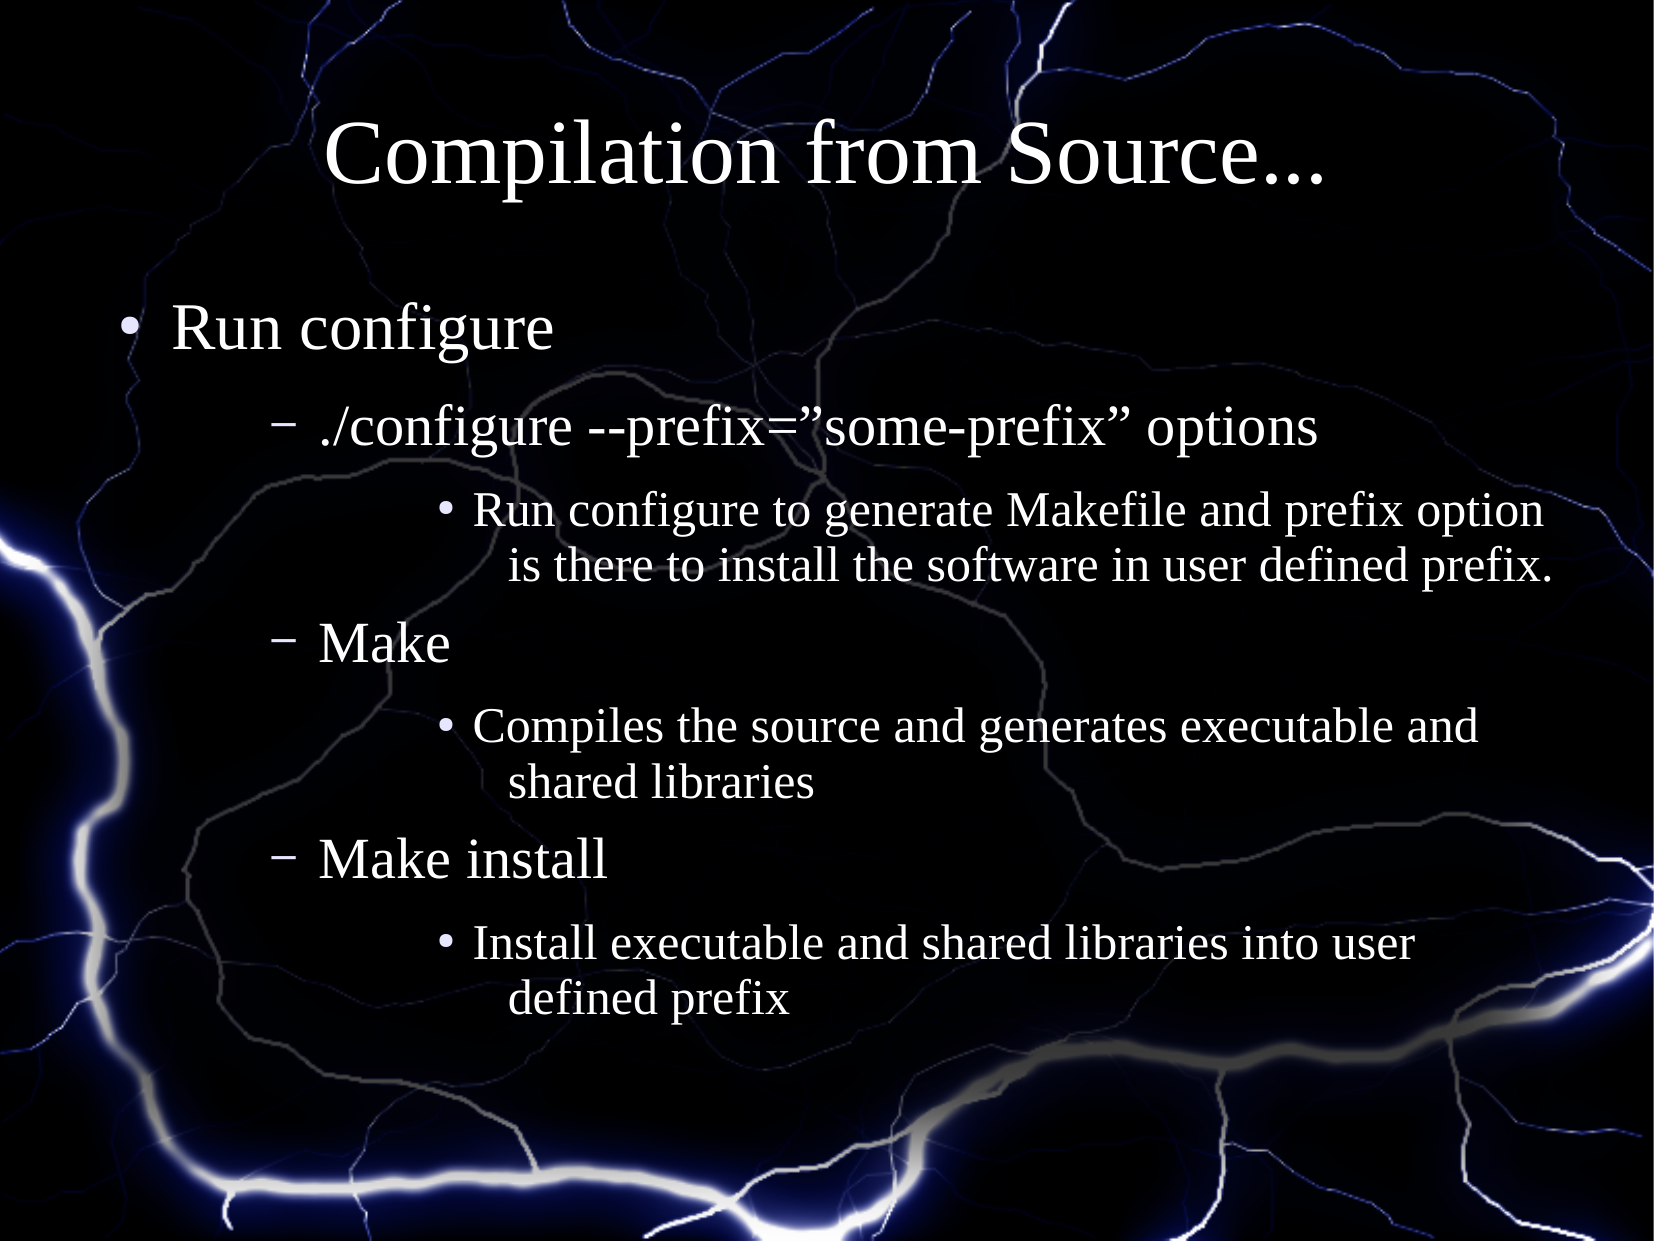

# Compilation from Source...
Run configure
./configure --prefix=”some-prefix” options
Run configure to generate Makefile and prefix option is there to install the software in user defined prefix.
Make
Compiles the source and generates executable and shared libraries
Make install
Install executable and shared libraries into user defined prefix